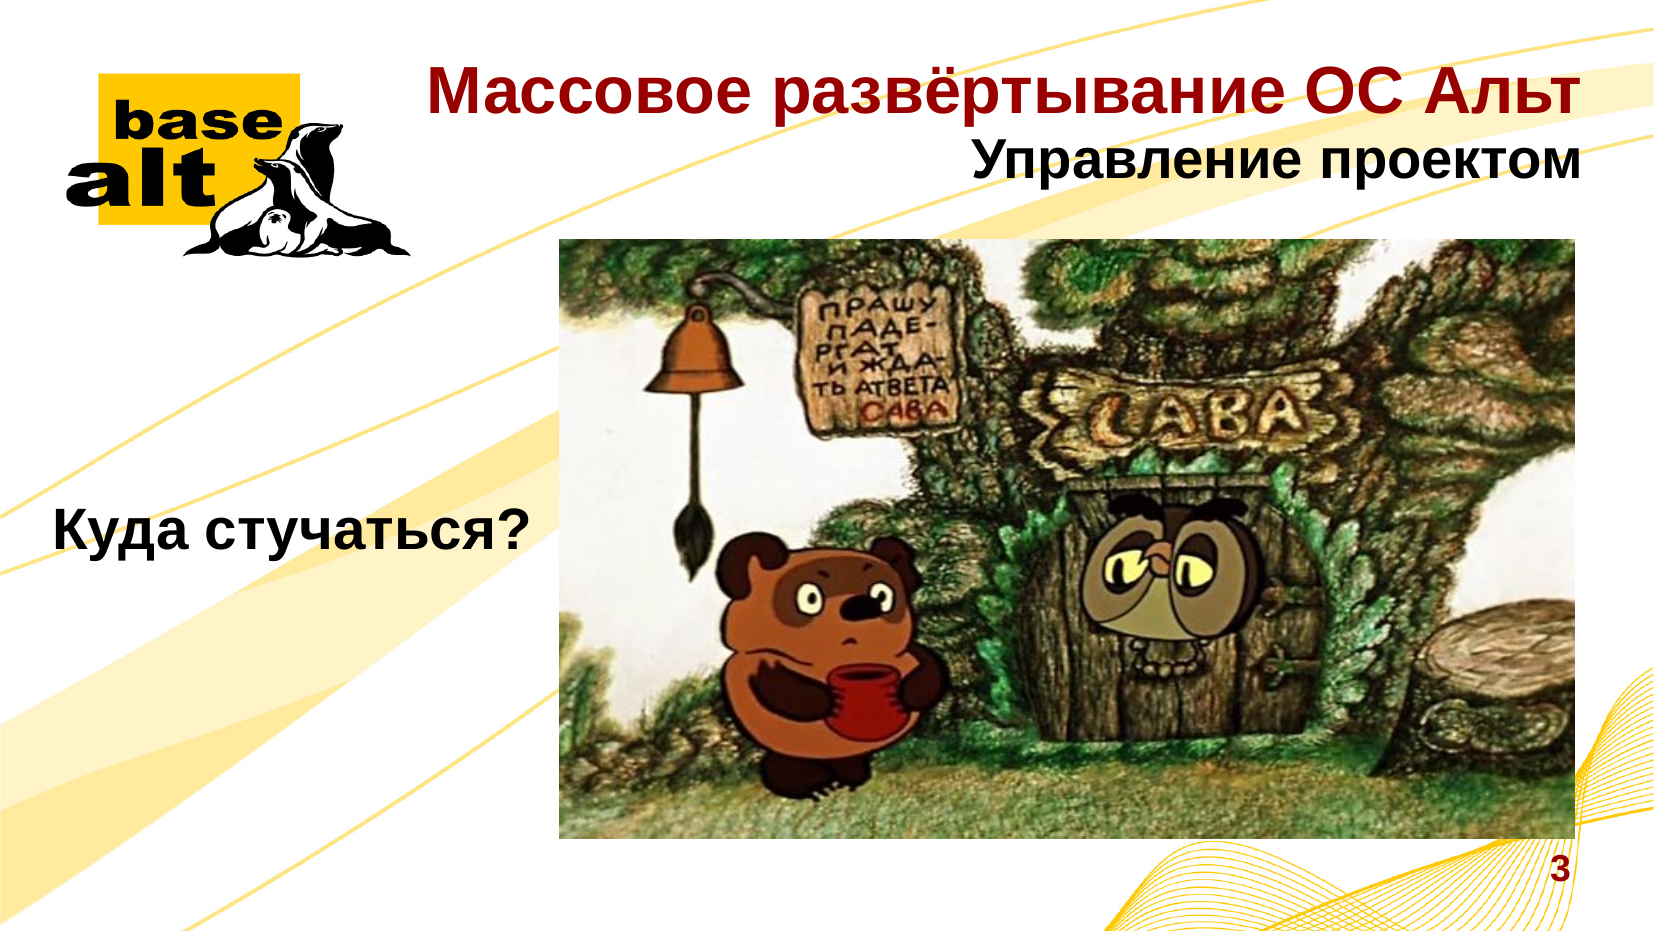

# Массовое развёртывание ОС Альт Управление проектом
Куда стучаться?
3